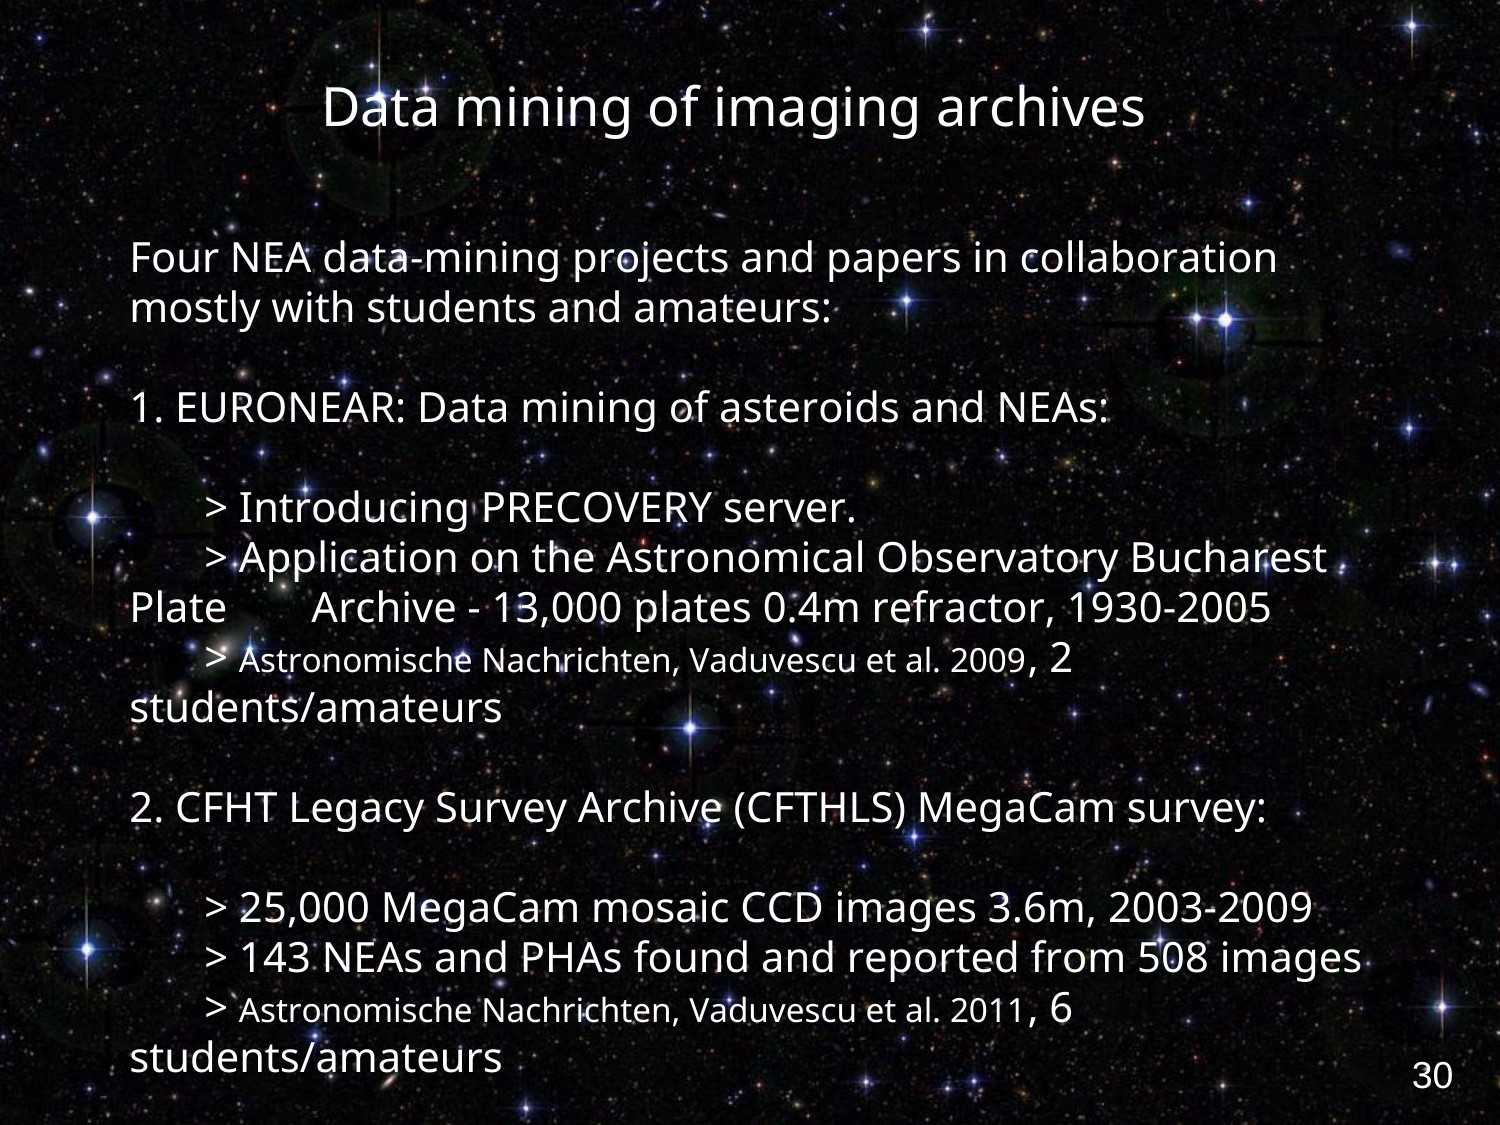

Data mining of imaging archives
Four NEA data-mining projects and papers in collaboration mostly with students and amateurs:
1. EURONEAR: Data mining of asteroids and NEAs:
	> Introducing PRECOVERY server.
	> Application on the Astronomical Observatory Bucharest Plate 	 Archive - 13,000 plates 0.4m refractor, 1930-2005
	> Astronomische Nachrichten, Vaduvescu et al. 2009, 2 students/amateurs
2. CFHT Legacy Survey Archive (CFTHLS) MegaCam survey:
	> 25,000 MegaCam mosaic CCD images 3.6m, 2003-2009
	> 143 NEAs and PHAs found and reported from 508 images
	> Astronomische Nachrichten, Vaduvescu et al. 2011, 6 students/amateurs
30